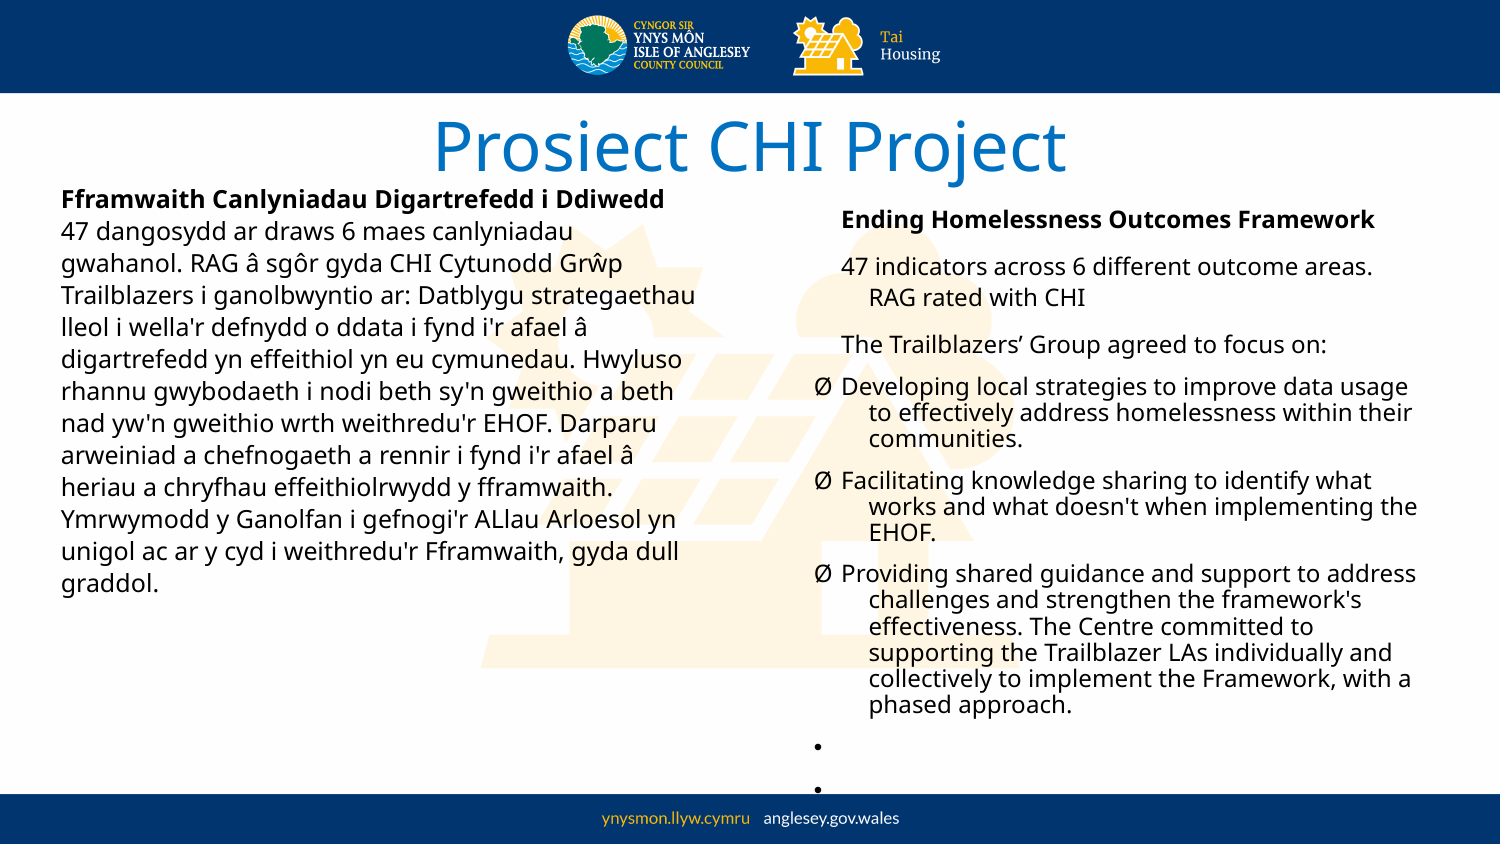

# Prosiect CHI Project
Fframwaith Canlyniadau Digartrefedd i Ddiwedd 47 dangosydd ar draws 6 maes canlyniadau gwahanol. RAG â sgôr gyda CHI Cytunodd Grŵp Trailblazers i ganolbwyntio ar: Datblygu strategaethau lleol i wella'r defnydd o ddata i fynd i'r afael â digartrefedd yn effeithiol yn eu cymunedau. Hwyluso rhannu gwybodaeth i nodi beth sy'n gweithio a beth nad yw'n gweithio wrth weithredu'r EHOF. Darparu arweiniad a chefnogaeth a rennir i fynd i'r afael â heriau a chryfhau effeithiolrwydd y fframwaith. Ymrwymodd y Ganolfan i gefnogi'r ALlau Arloesol yn unigol ac ar y cyd i weithredu'r Fframwaith, gyda dull graddol.
Ending Homelessness Outcomes Framework
47 indicators across 6 different outcome areas. RAG rated with CHI
The Trailblazers’ Group agreed to focus on:
Developing local strategies to improve data usage to effectively address homelessness within their communities.
Facilitating knowledge sharing to identify what works and what doesn't when implementing the EHOF.
Providing shared guidance and support to address challenges and strengthen the framework's effectiveness. The Centre committed to supporting the Trailblazer LAs individually and collectively to implement the Framework, with a phased approach.